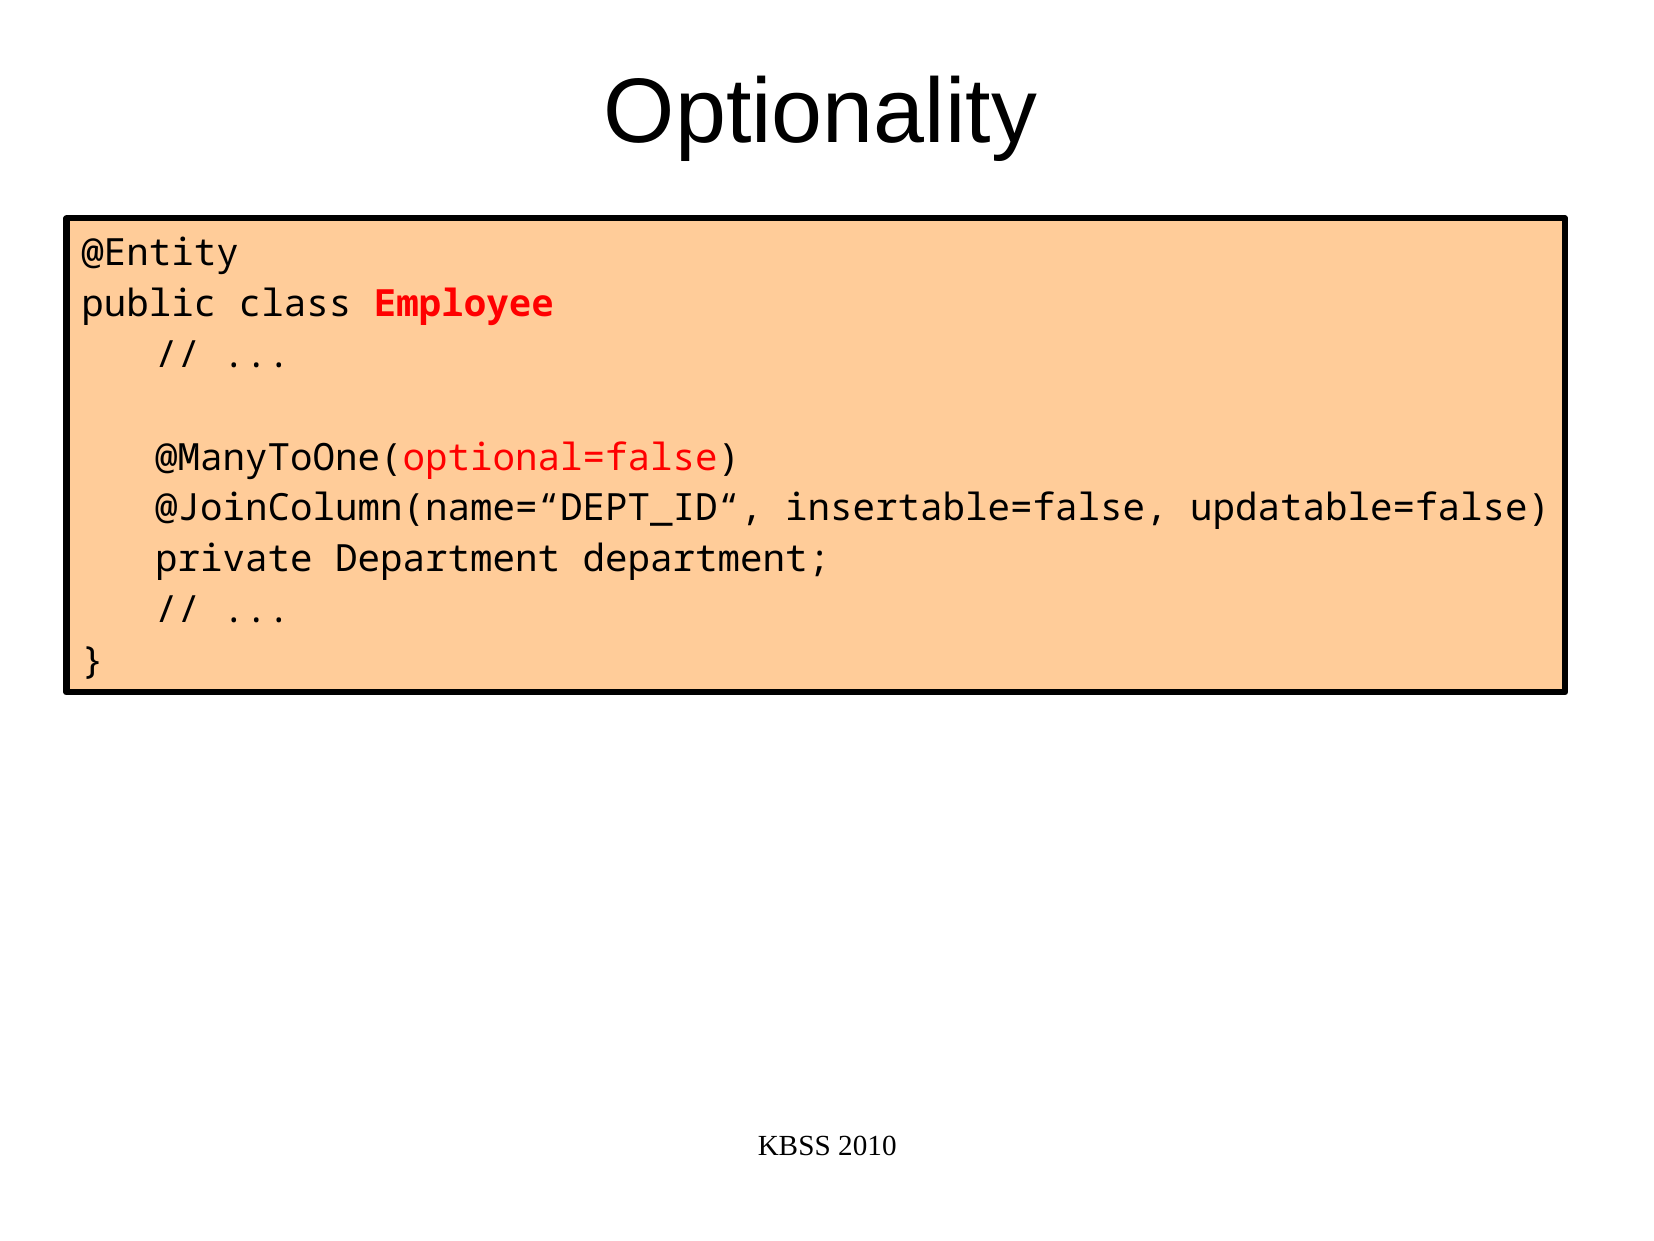

# Optionality
@Entity
public class Employee
	// ...
	@ManyToOne(optional=false)
	@JoinColumn(name=“DEPT_ID“, insertable=false, updatable=false)
	private Department department;
	// ...
}
KBSS 2010